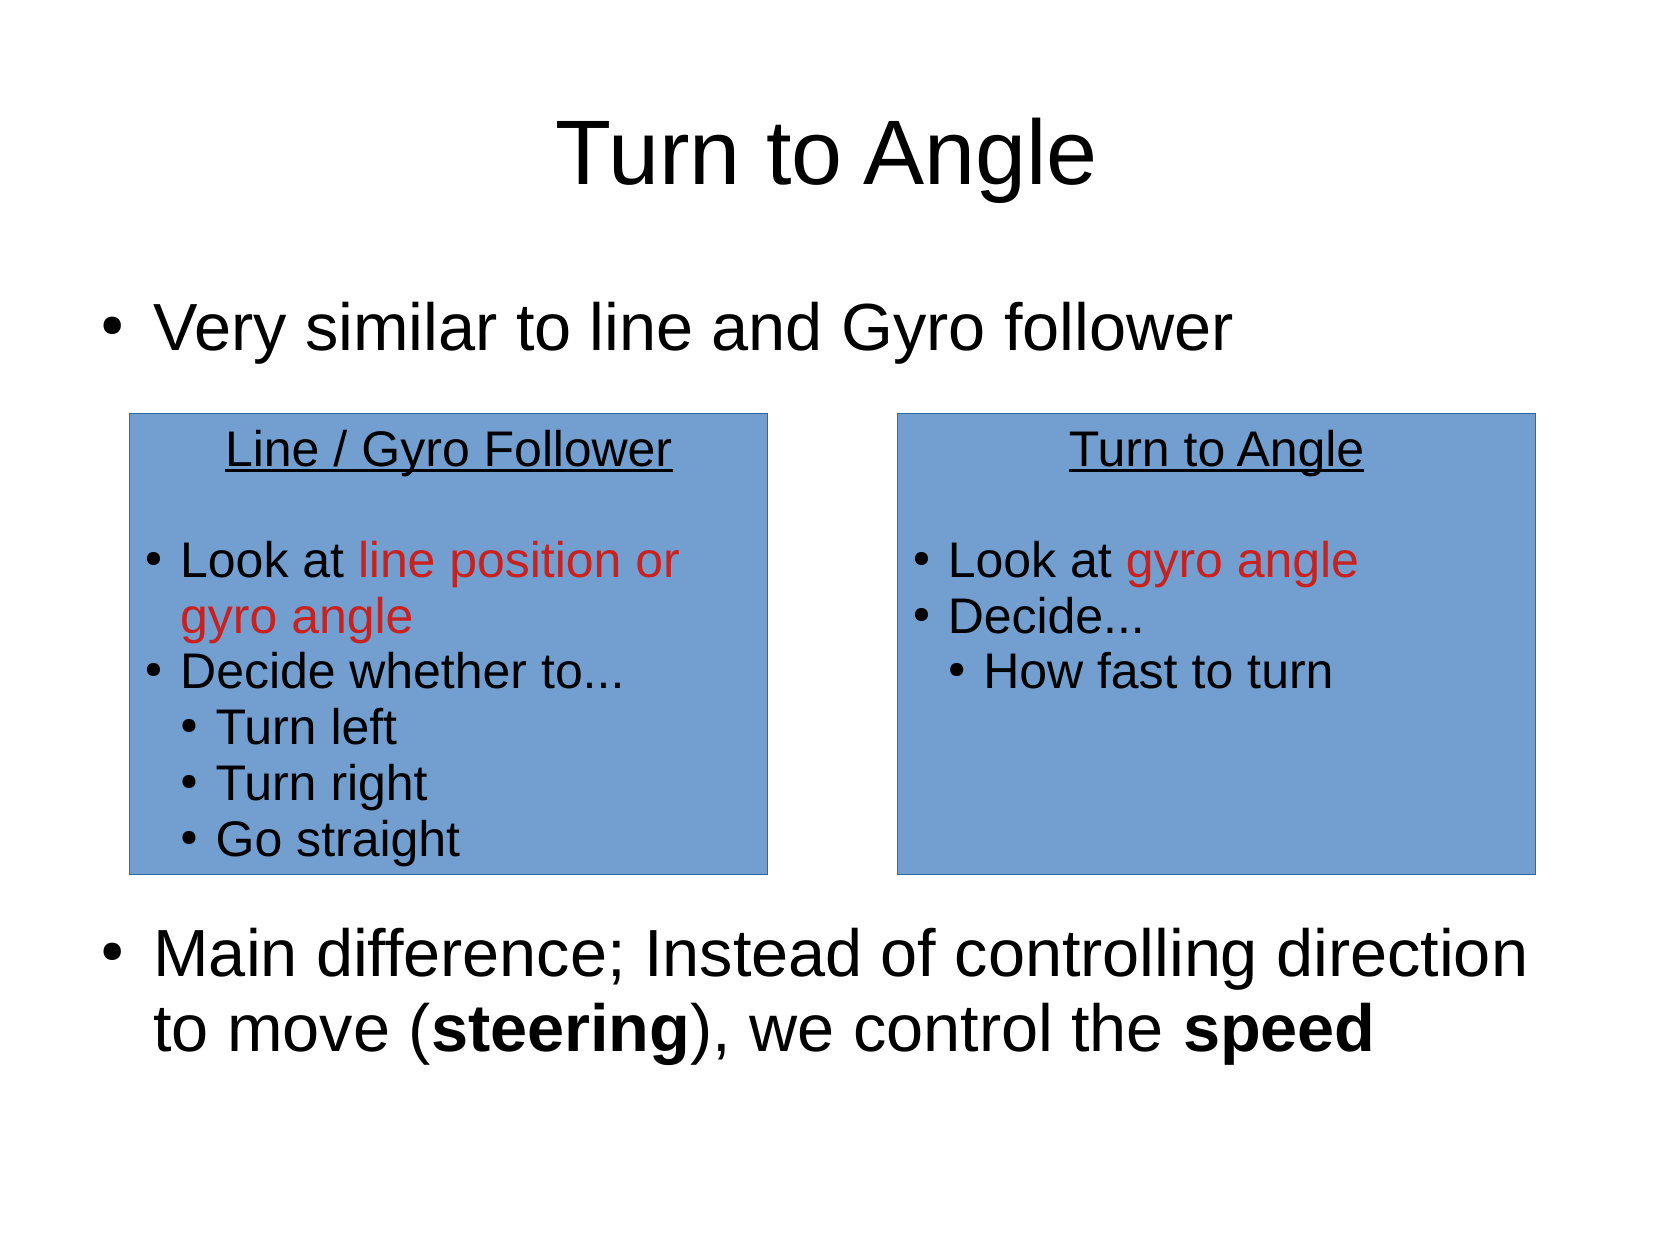

# Turn to Angle
Very similar to line and Gyro follower
Main difference; Instead of controlling direction to move (steering), we control the speed
Line / Gyro Follower
Look at line position or
gyro angle
Decide whether to...
Turn left
Turn right
Go straight
Turn to Angle
Look at gyro angle
Decide...
How fast to turn